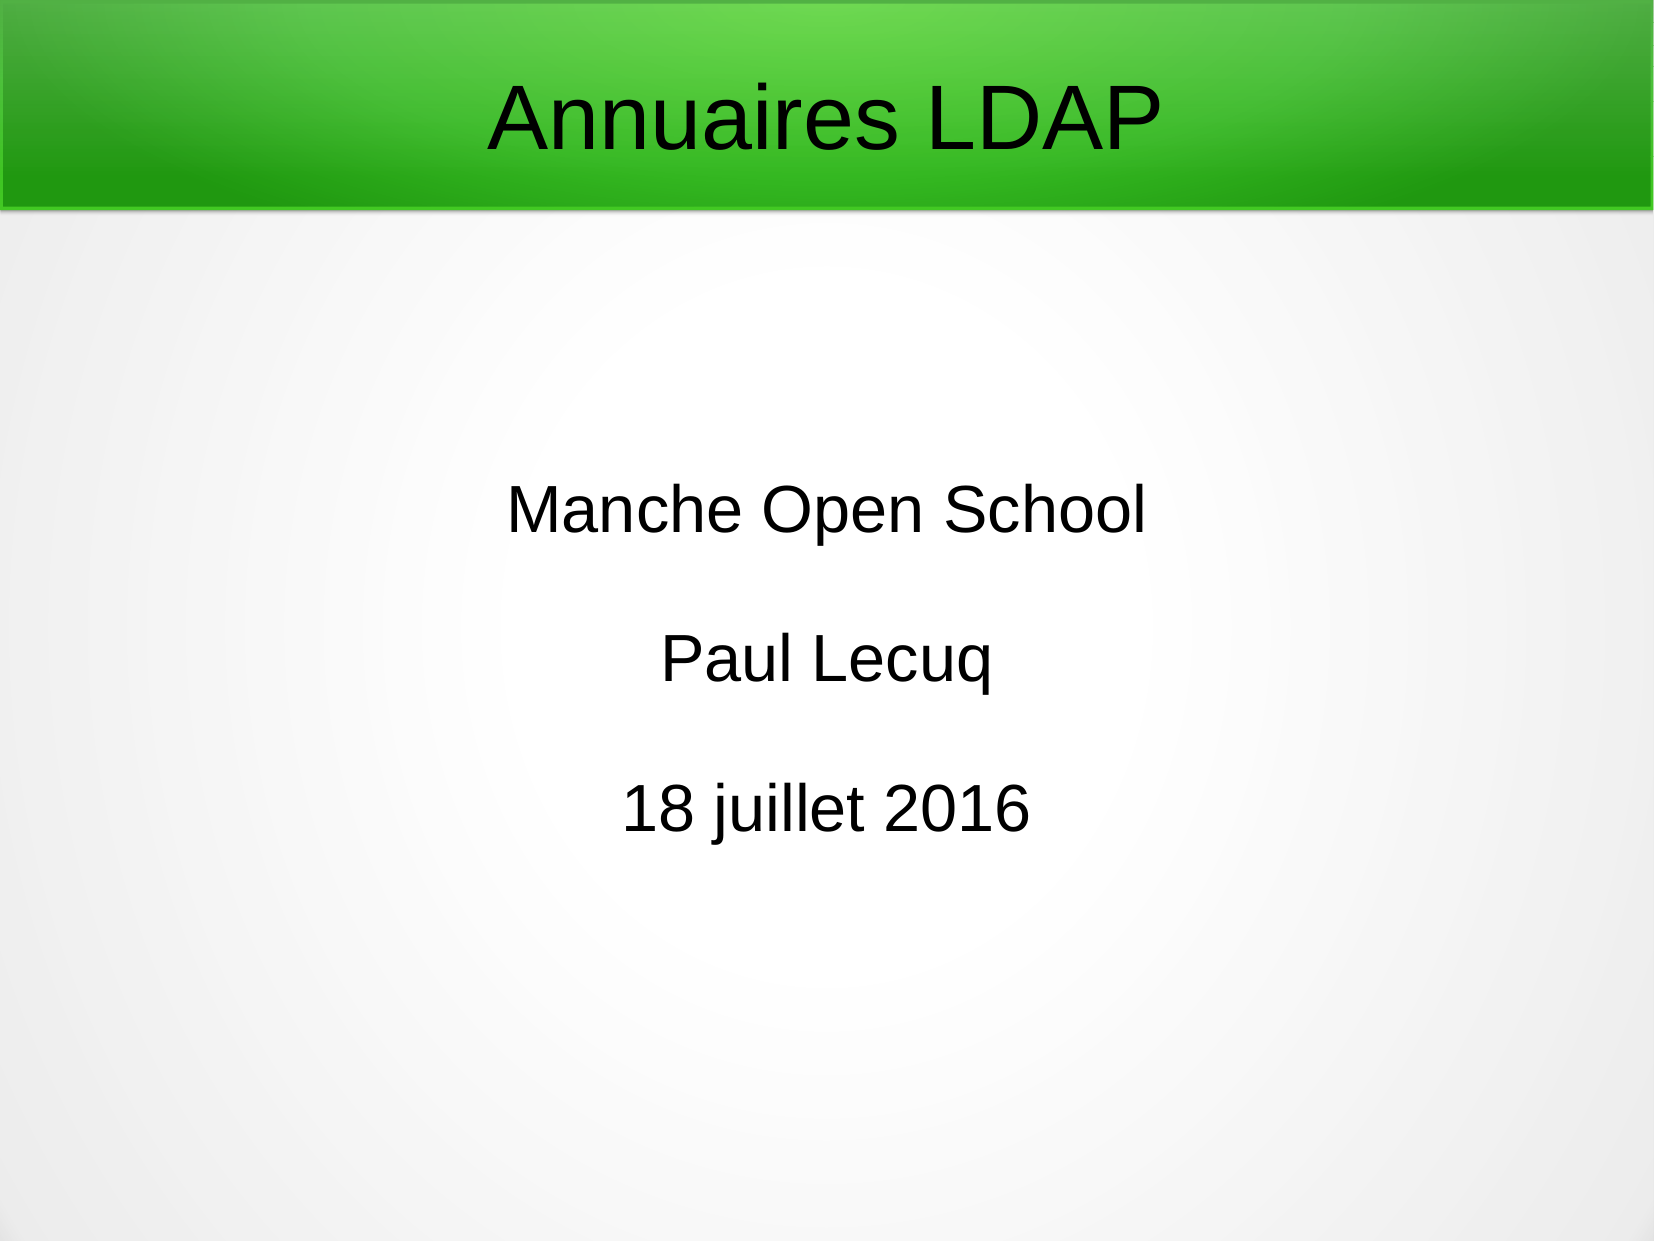

# Annuaires LDAP
Manche Open School
Paul Lecuq
18 juillet 2016